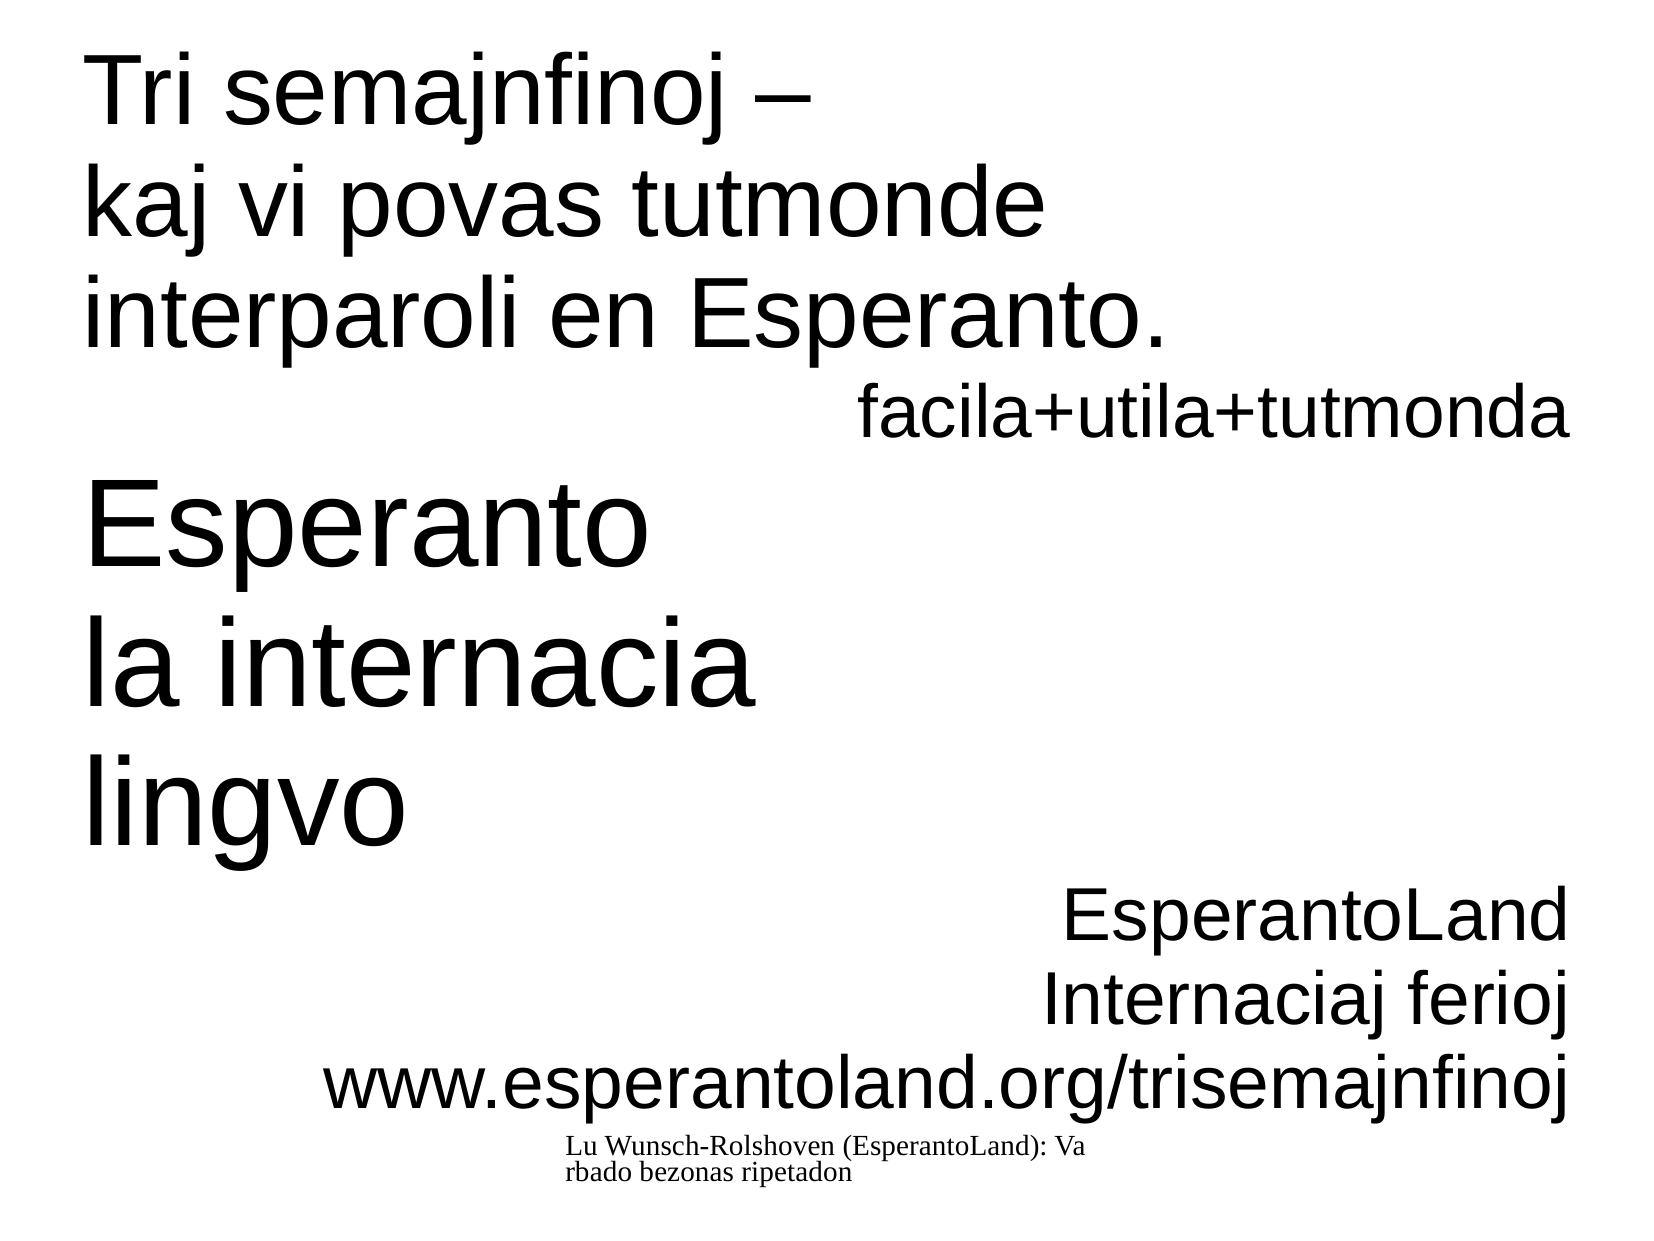

# Tri semajnfinoj –
kaj vi povas tutmonde
interparoli en Esperanto.
facila+utila+tutmonda
Esperanto
la internacia
lingvo
EsperantoLand
Internaciaj ferioj
www.esperantoland.org/trisemajnfinoj
Lu Wunsch-Rolshoven (EsperantoLand): Varbado bezonas ripetadon